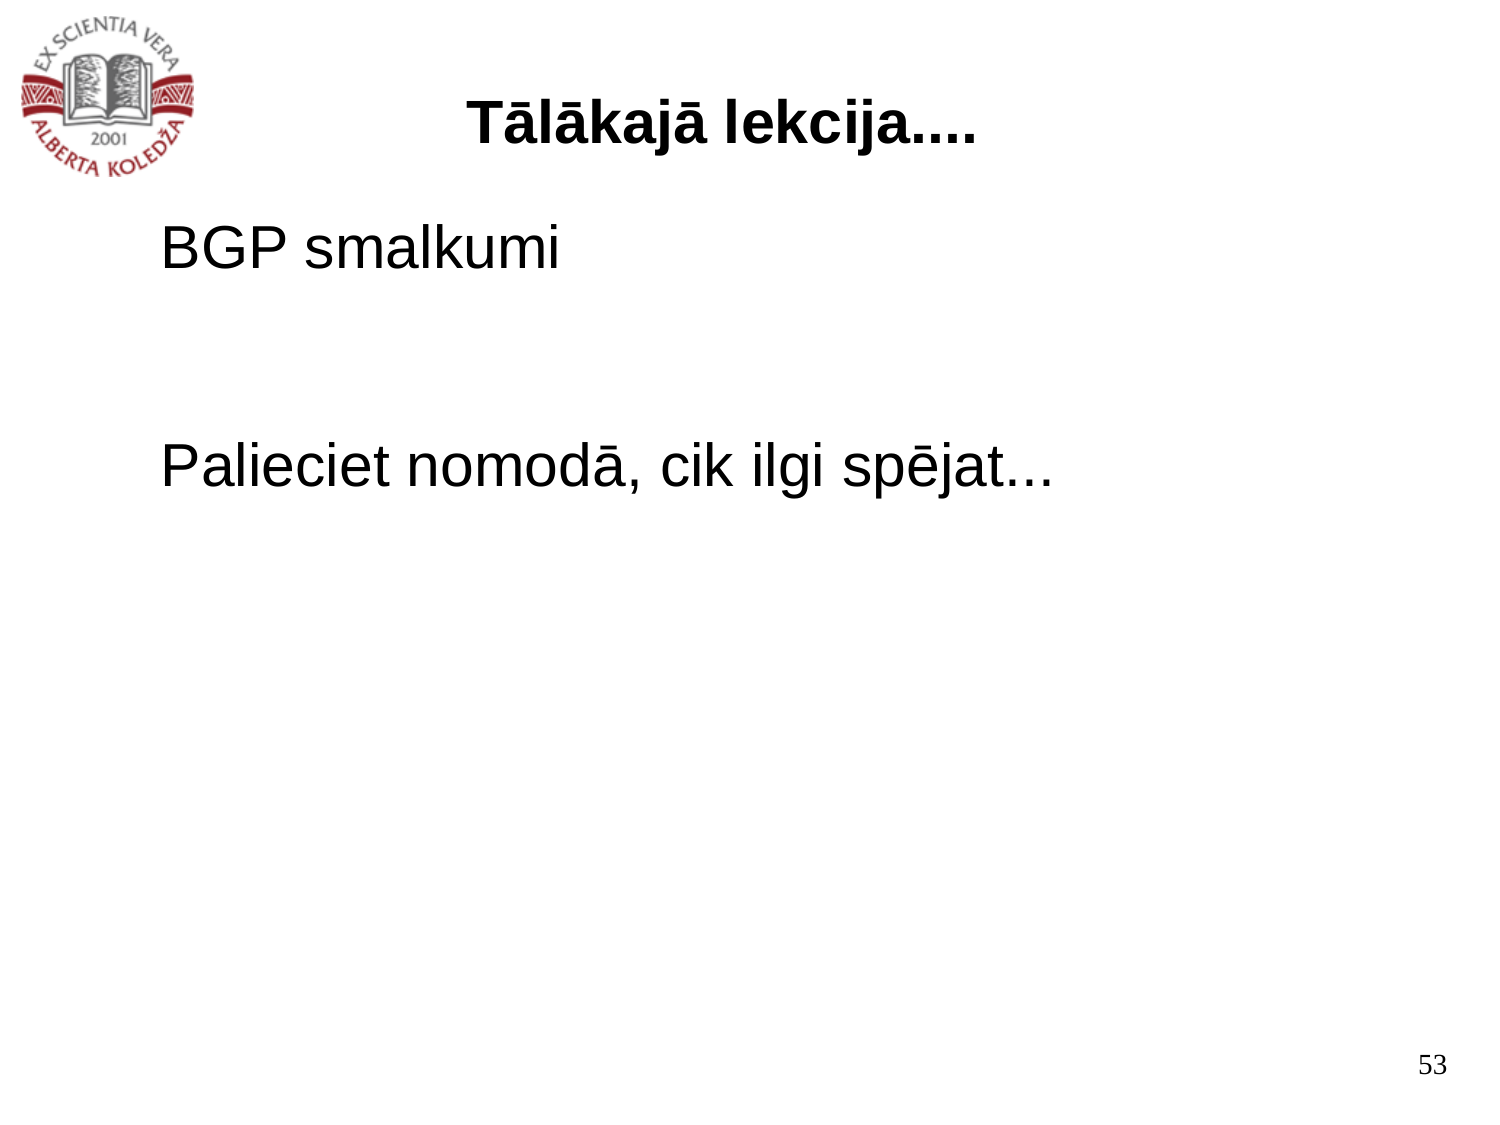

# Tālākajā lekcija....
BGP smalkumi
Palieciet nomodā, cik ilgi spējat...